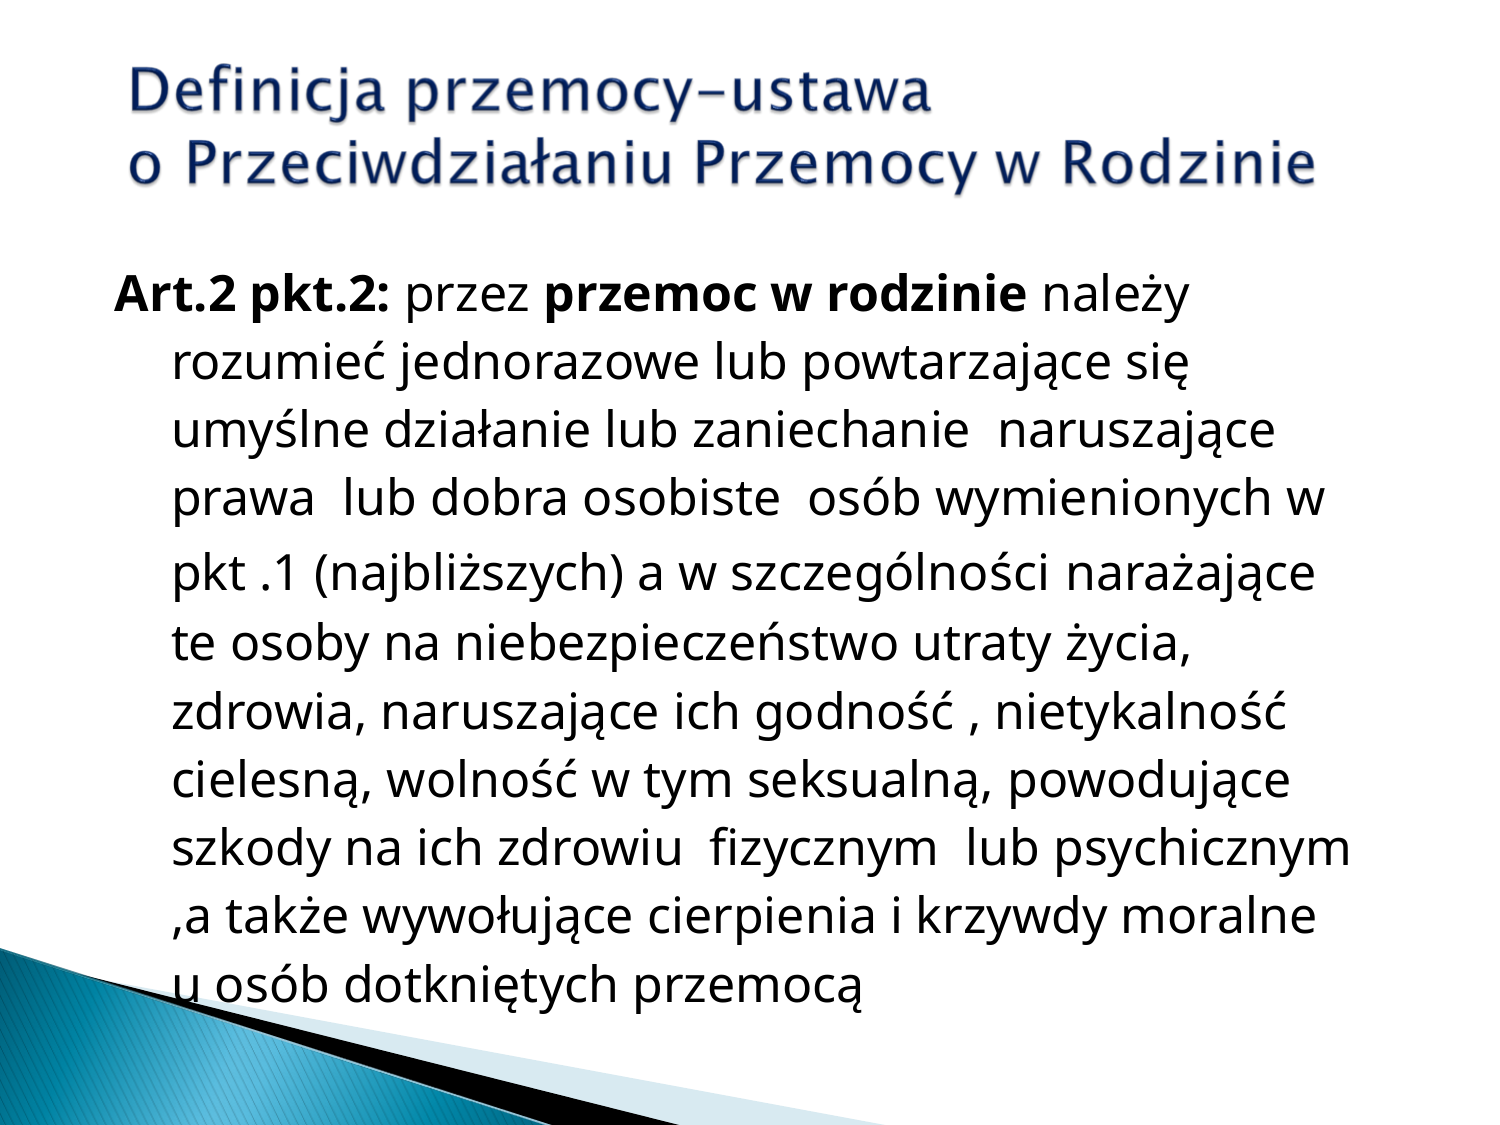

# Art.2 pkt.2: przez przemoc w rodzinie należy rozumieć jednorazowe lub powtarzające się umyślne działanie lub zaniechanie naruszające prawa lub dobra osobiste osób wymienionych w pkt .1 (najbliższych) a w szczególności narażające te osoby na niebezpieczeństwo utraty życia, zdrowia, naruszające ich godność , nietykalność cielesną, wolność w tym seksualną, powodujące szkody na ich zdrowiu fizycznym lub psychicznym ,a także wywołujące cierpienia i krzywdy moralne u osób dotkniętych przemocą